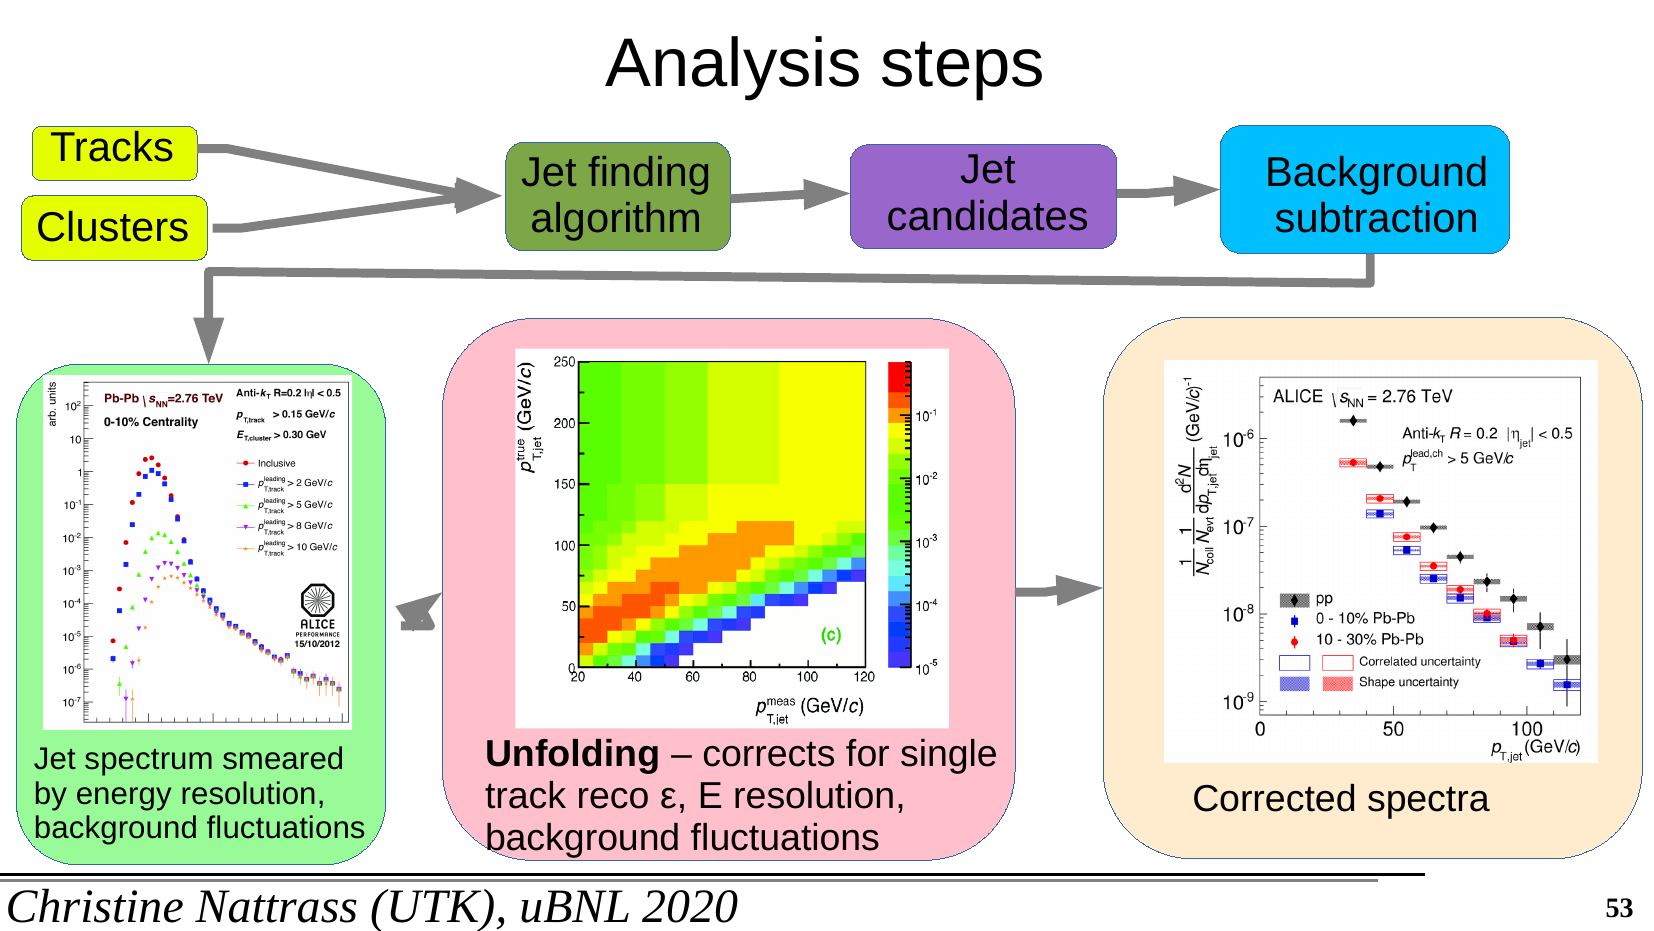

# Analysis steps
Tracks
Background subtraction
Jet candidates
Jet finding algorithm
Clusters
Corrected spectra
Unfolding – corrects for single track reco ε, E resolution, background fluctuations
Jet spectrum smeared by energy resolution, background fluctuations